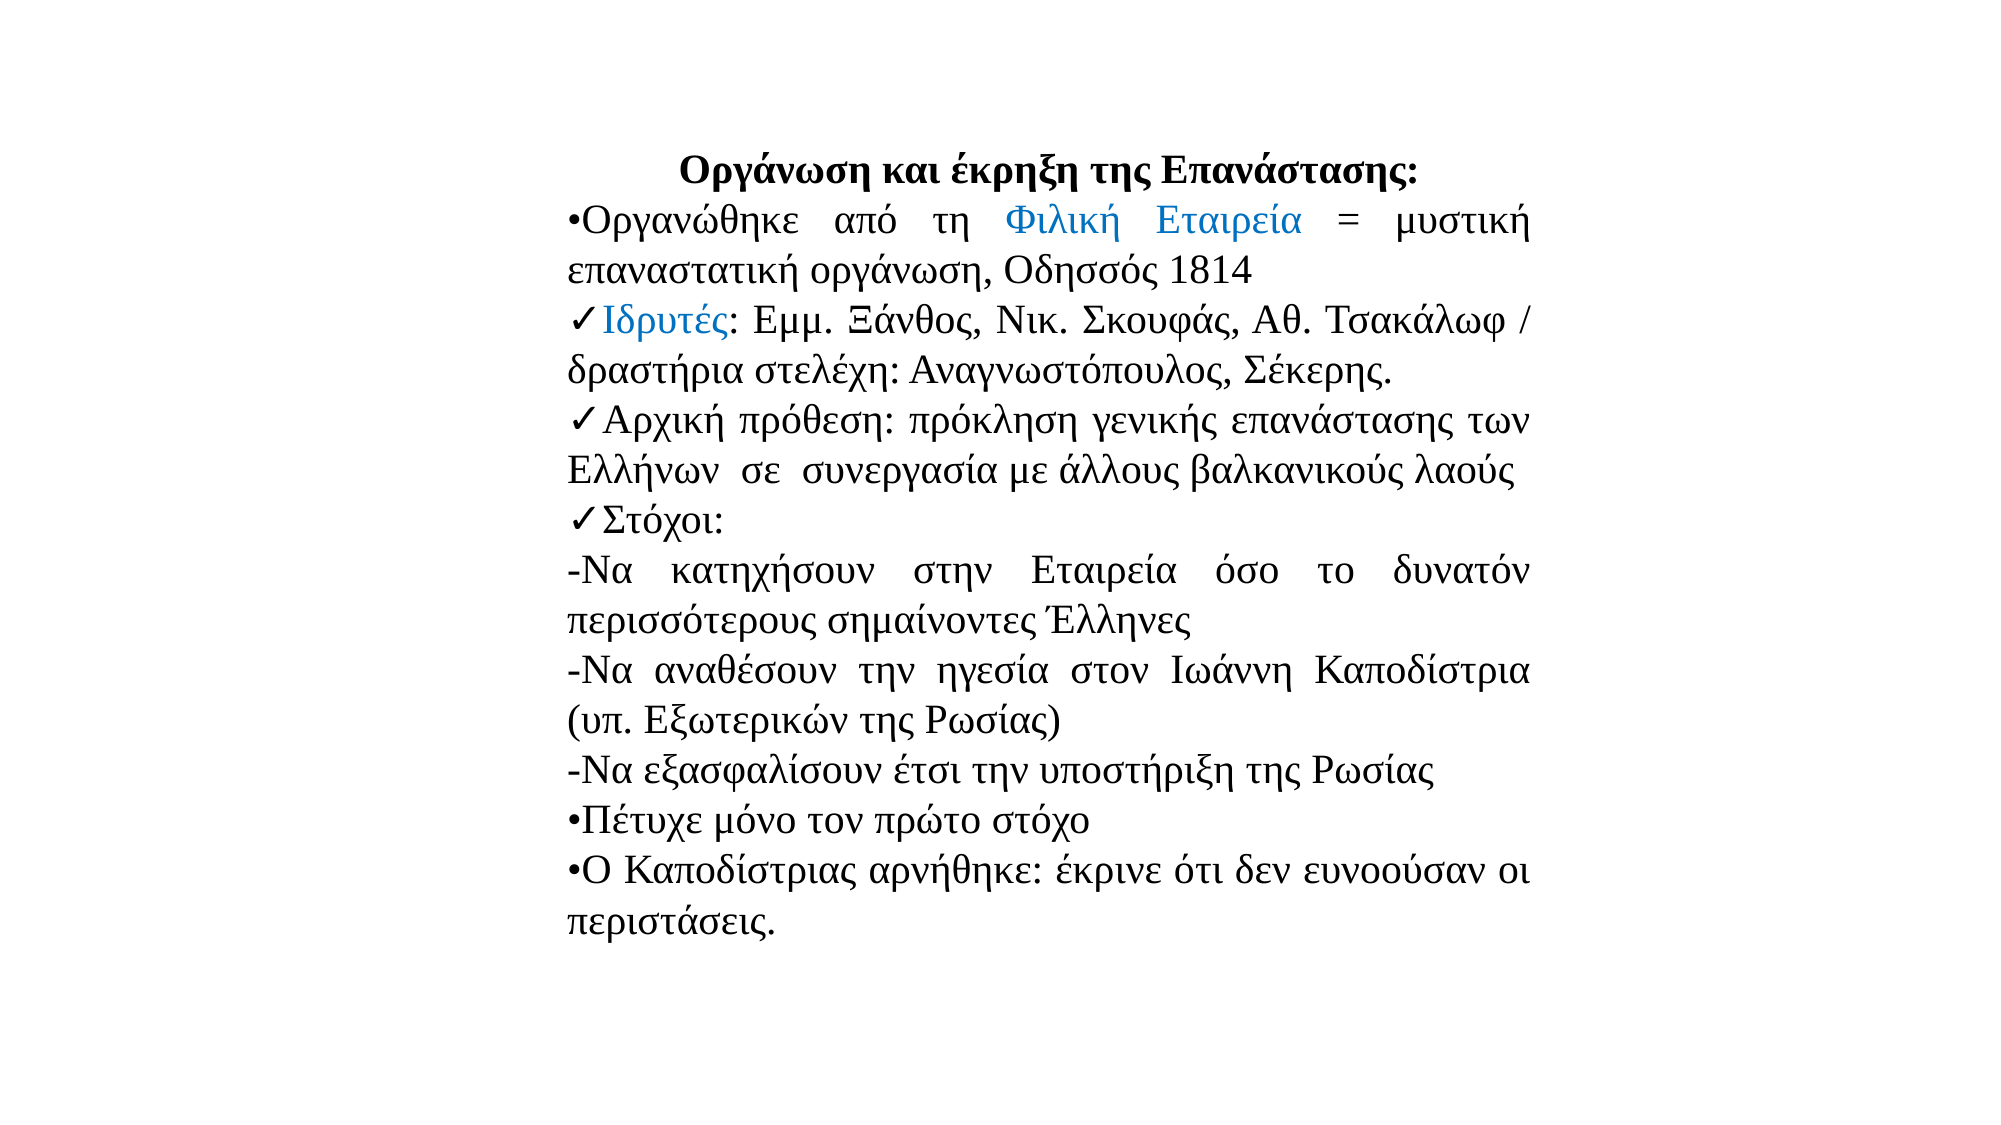

Οργάνωση και έκρηξη της Επανάστασης:
•Οργανώθηκε από τη Φιλική Εταιρεία = μυστική επαναστατική οργάνωση, Οδησσός 1814
✓Ιδρυτές: Εμμ. Ξάνθος, Νικ. Σκουφάς, Αθ. Τσακάλωφ / δραστήρια στελέχη: Αναγνωστόπουλος, Σέκερης.
✓Αρχική πρόθεση: πρόκληση γενικής επανάστασης των Ελλήνων σε συνεργασία με άλλους βαλκανικούς λαούς
✓Στόχοι:
-Να κατηχήσουν στην Εταιρεία όσο το δυνατόν περισσότερους σημαίνοντες Έλληνες
-Να αναθέσουν την ηγεσία στον Ιωάννη Καποδίστρια (υπ. Εξωτερικών της Ρωσίας)
-Να εξασφαλίσουν έτσι την υποστήριξη της Ρωσίας
•Πέτυχε μόνο τον πρώτο στόχο
•Ο Καποδίστριας αρνήθηκε: έκρινε ότι δεν ευνοούσαν οι περιστάσεις.